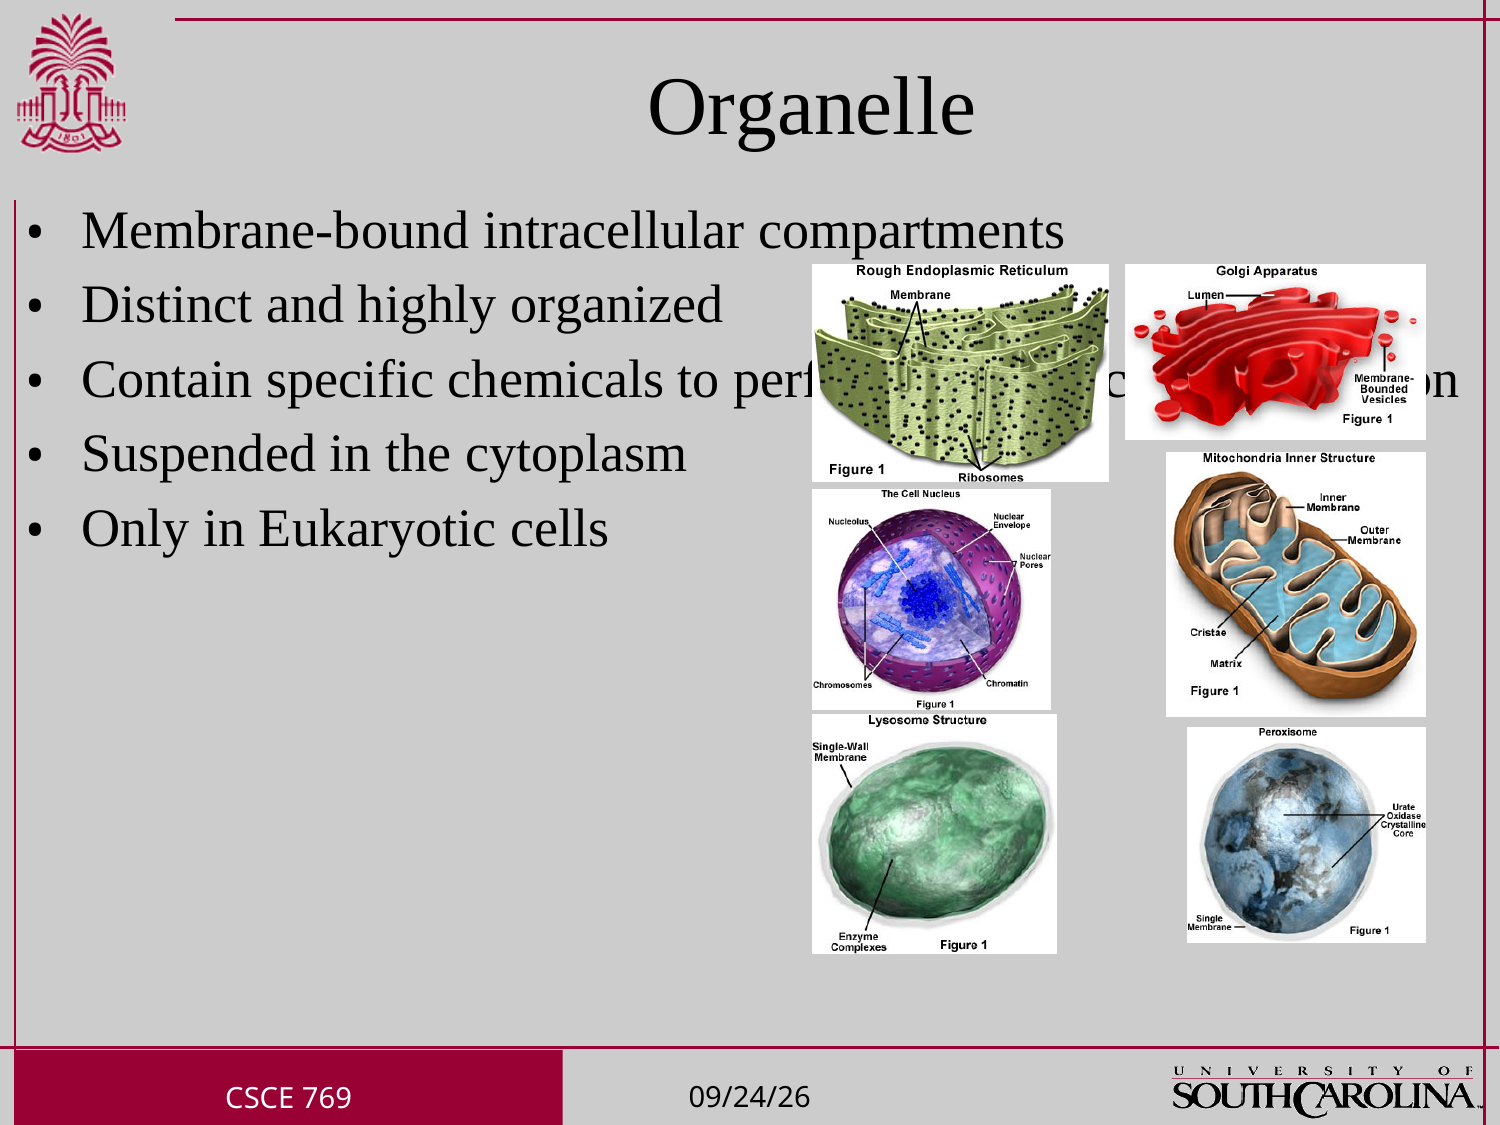

# Organelle
Membrane-bound intracellular compartments
Distinct and highly organized
Contain specific chemicals to perform specific cellular function
Suspended in the cytoplasm
Only in Eukaryotic cells